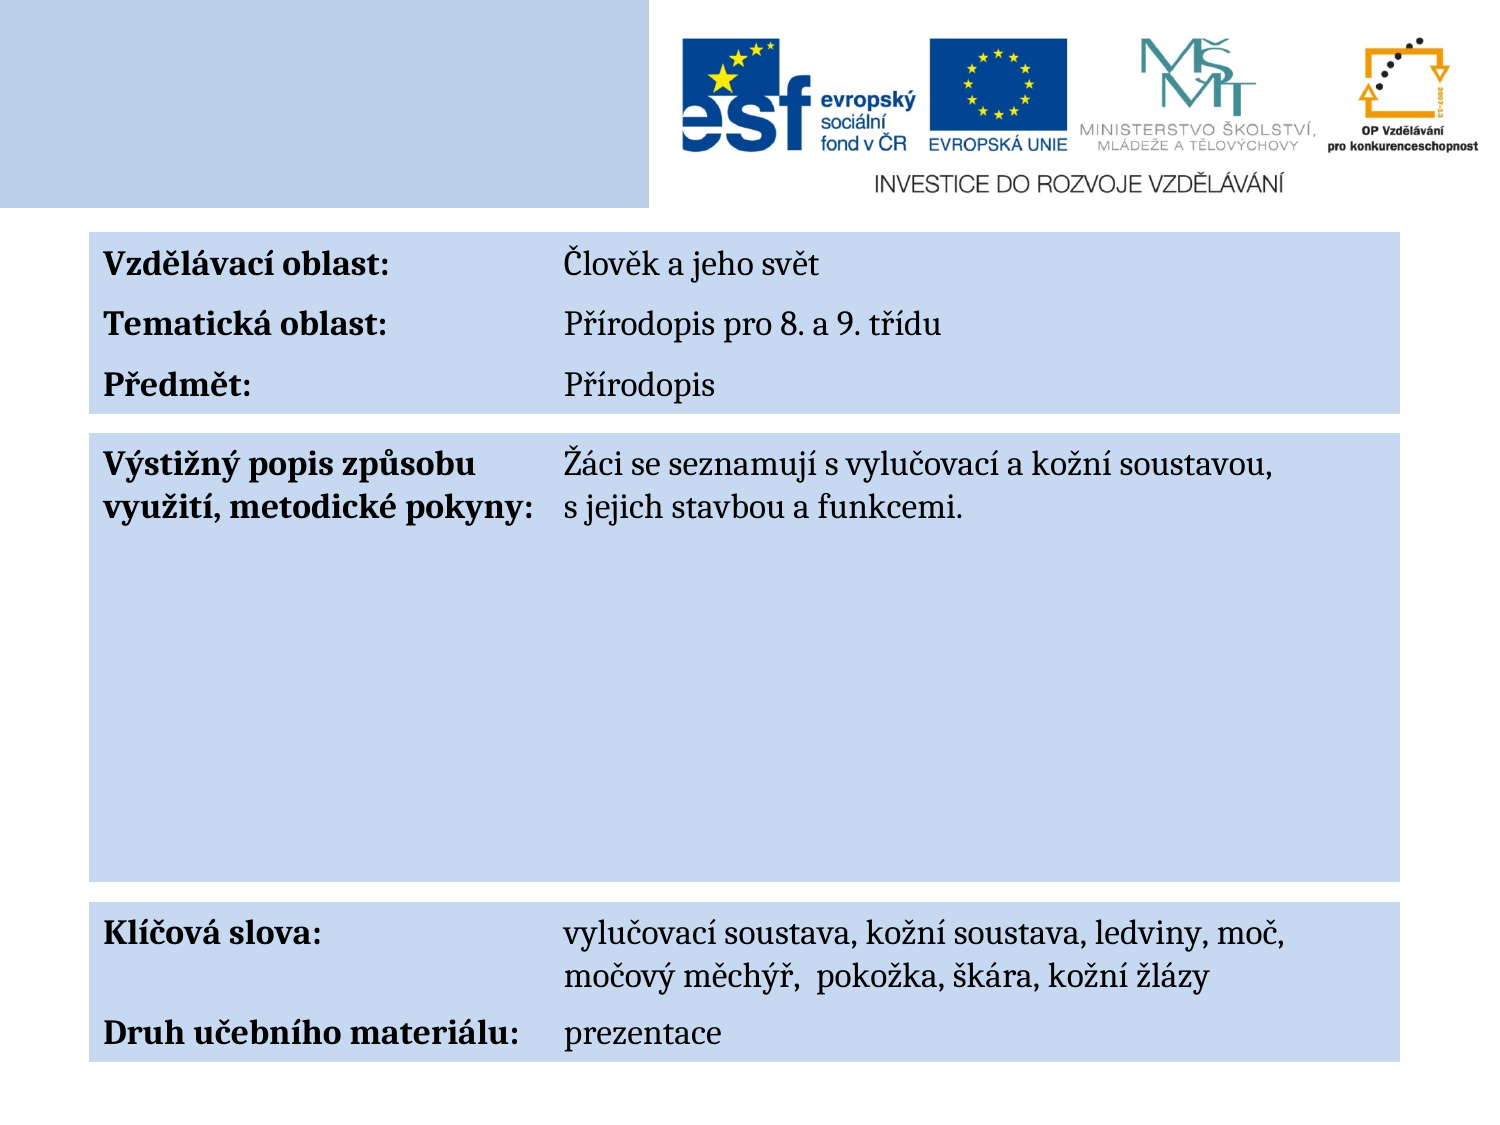

| Vzdělávací oblast: | Člověk a jeho svět |
| --- | --- |
| Tematická oblast: | Přírodopis pro 8. a 9. třídu |
| Předmět: | Přírodopis |
| Výstižný popis způsobu využití, metodické pokyny: | Žáci se seznamují s vylučovací a kožní soustavou, s jejich stavbou a funkcemi. |
| --- | --- |
| Klíčová slova: | vylučovací soustava, kožní soustava, ledviny, moč, močový měchýř, pokožka, škára, kožní žlázy |
| --- | --- |
| Druh učebního materiálu: | prezentace |